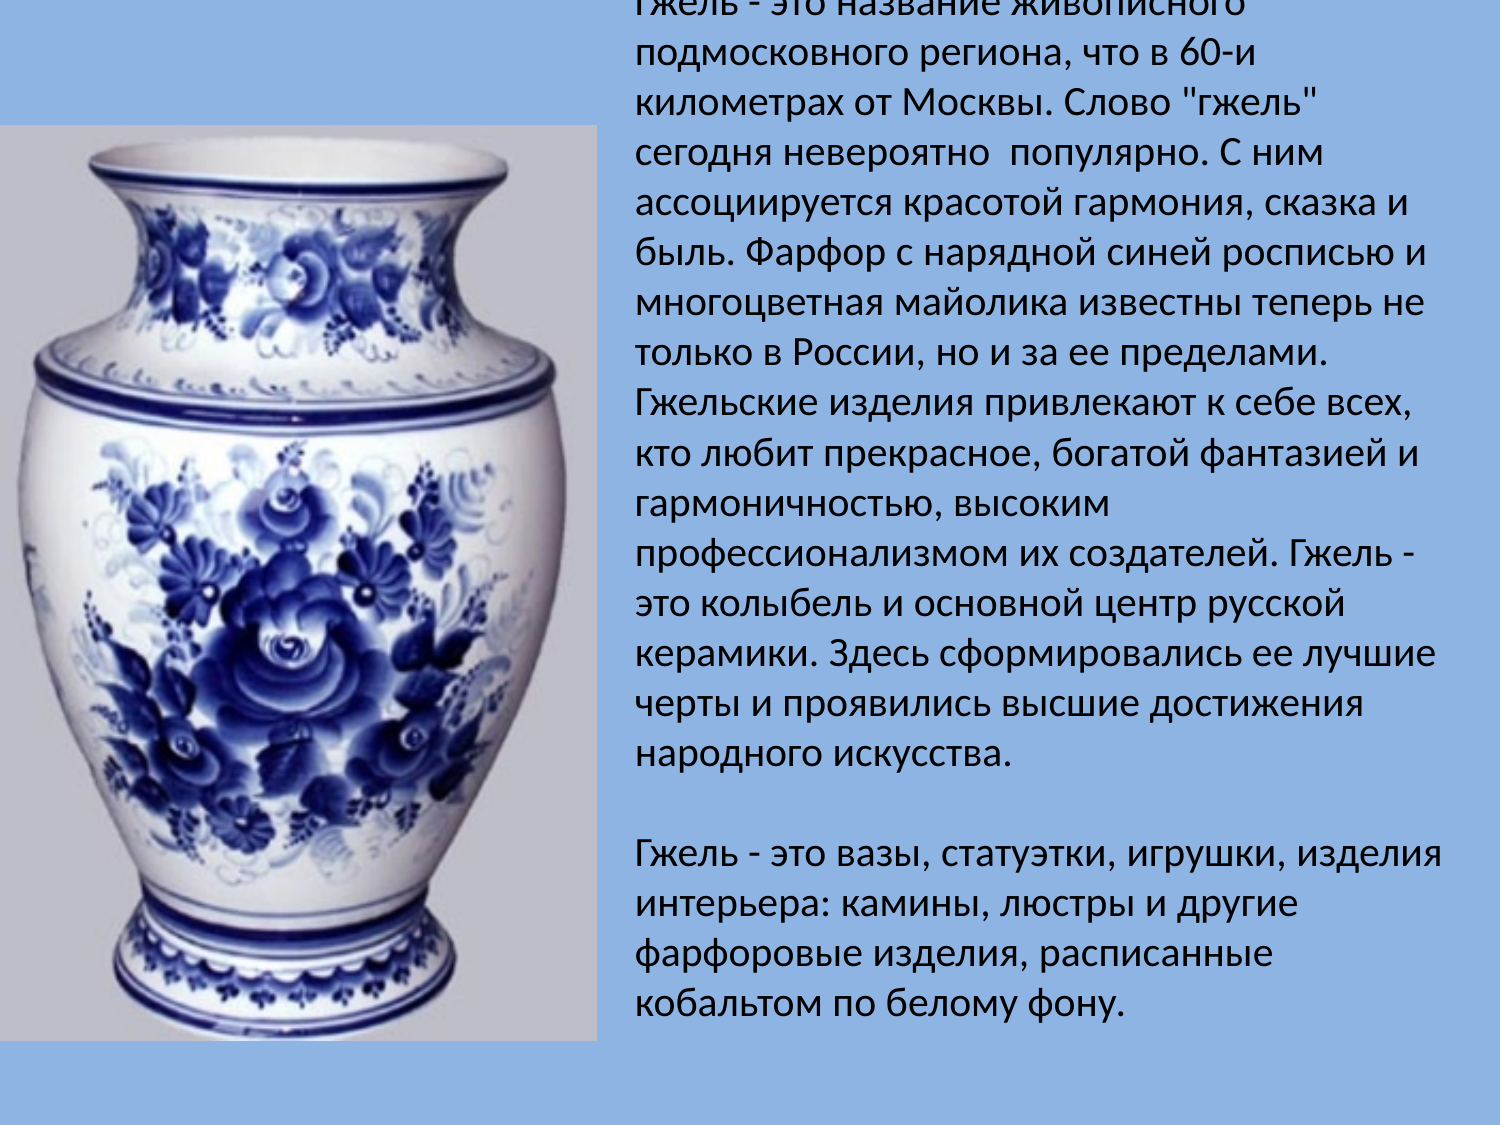

Гжель - это название живописного подмосковного региона, что в 60-и километрах от Москвы. Слово "гжель" сегодня невероятно популярно. С ним ассоциируется красотой гармония, сказка и быль. Фарфор с нарядной синей росписью и многоцветная майолика известны теперь не только в России, но и за ее пределами. Гжельские изделия привлекают к себе всех, кто любит прекрасное, богатой фантазией и гармоничностью, высоким профессионализмом их создателей. Гжель - это колыбель и основной центр русской керамики. Здесь сформировались ее лучшие черты и проявились высшие достижения народного искусства.
Гжель - это вазы, статуэтки, игрушки, изделия интерьера: камины, люстры и другие фарфоровые изделия, расписанные кобальтом по белому фону.